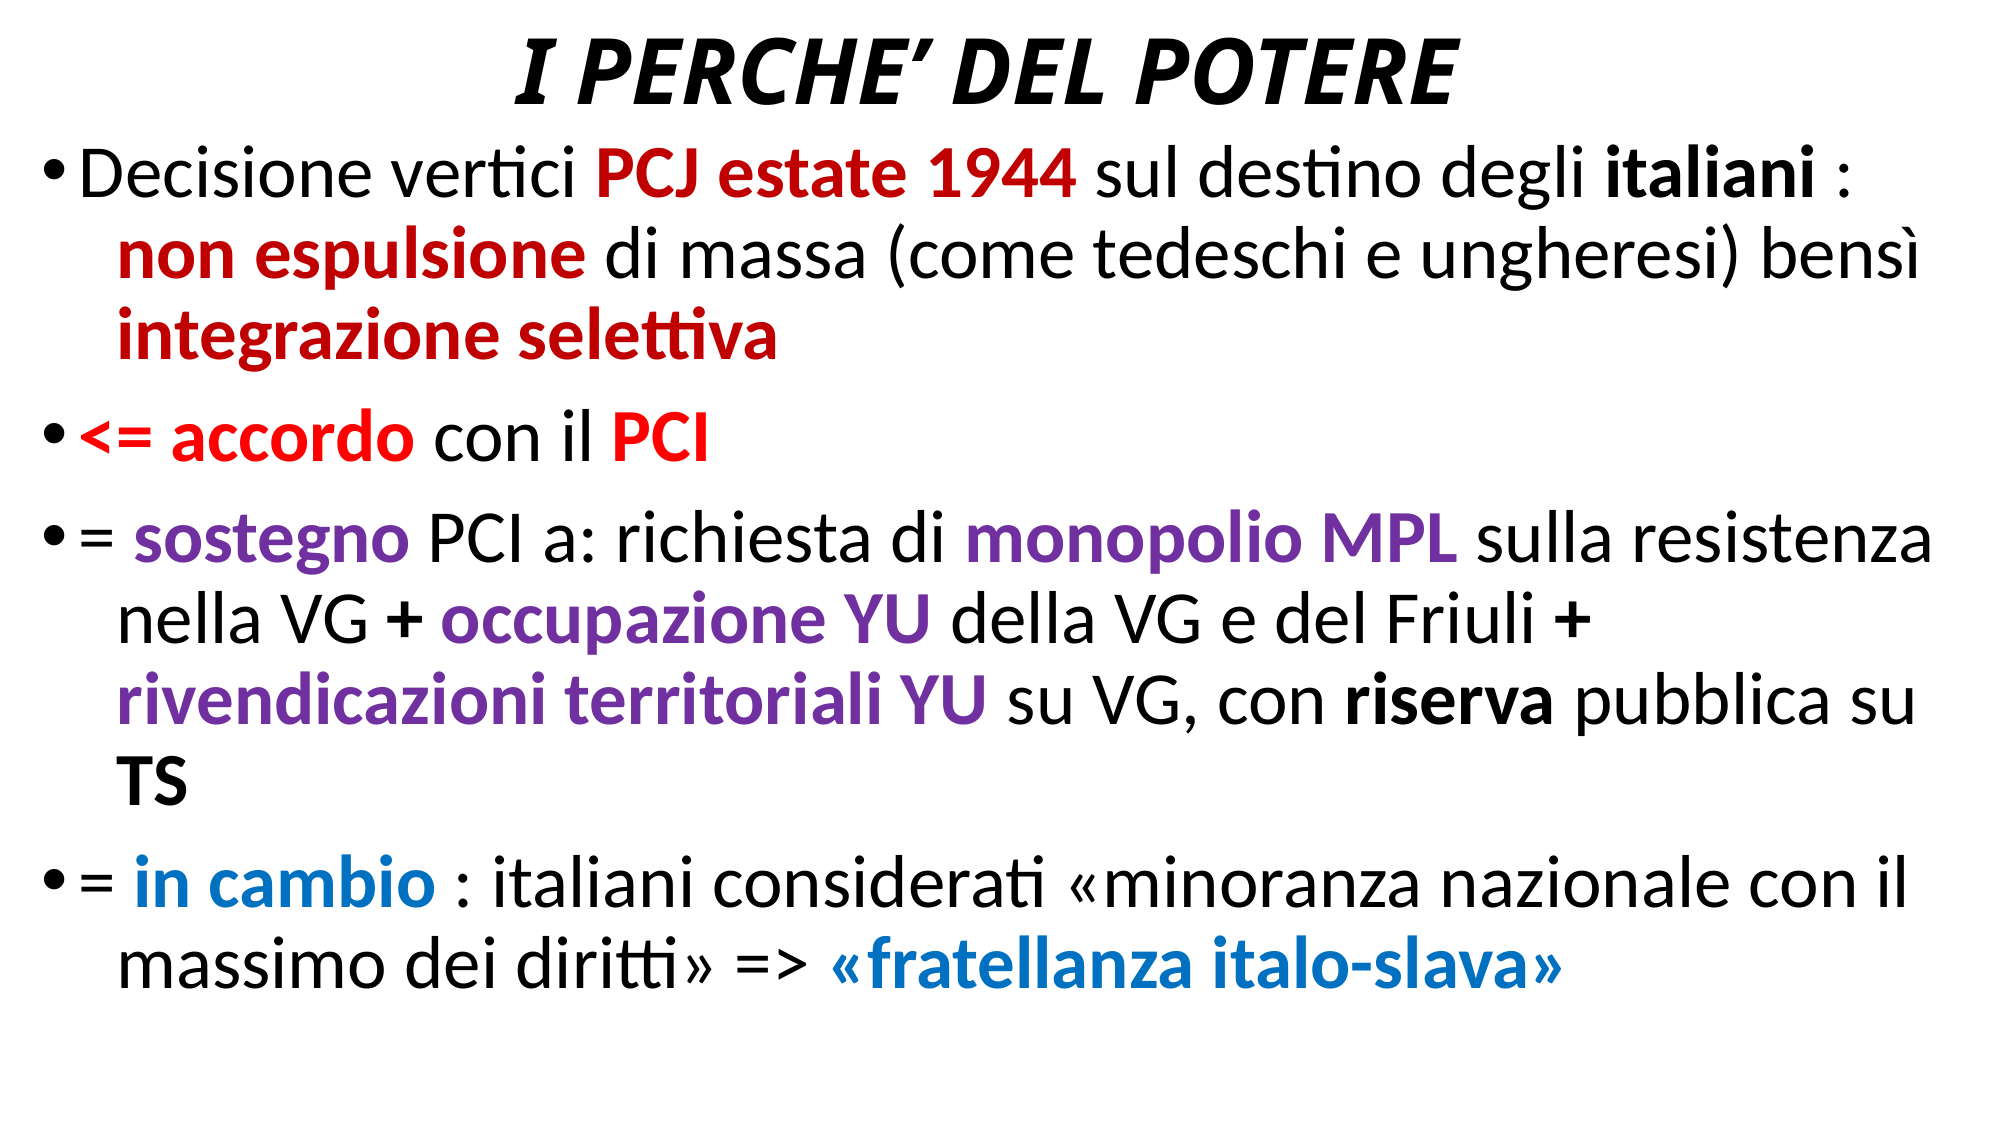

# I PERCHE’ DEL POTERE
Decisione vertici PCJ estate 1944 sul destino degli italiani : non espulsione di massa (come tedeschi e ungheresi) bensì integrazione selettiva
<= accordo con il PCI
= sostegno PCI a: richiesta di monopolio MPL sulla resistenza nella VG + occupazione YU della VG e del Friuli + rivendicazioni territoriali YU su VG, con riserva pubblica su TS
= in cambio : italiani considerati «minoranza nazionale con il massimo dei diritti» => «fratellanza italo-slava»